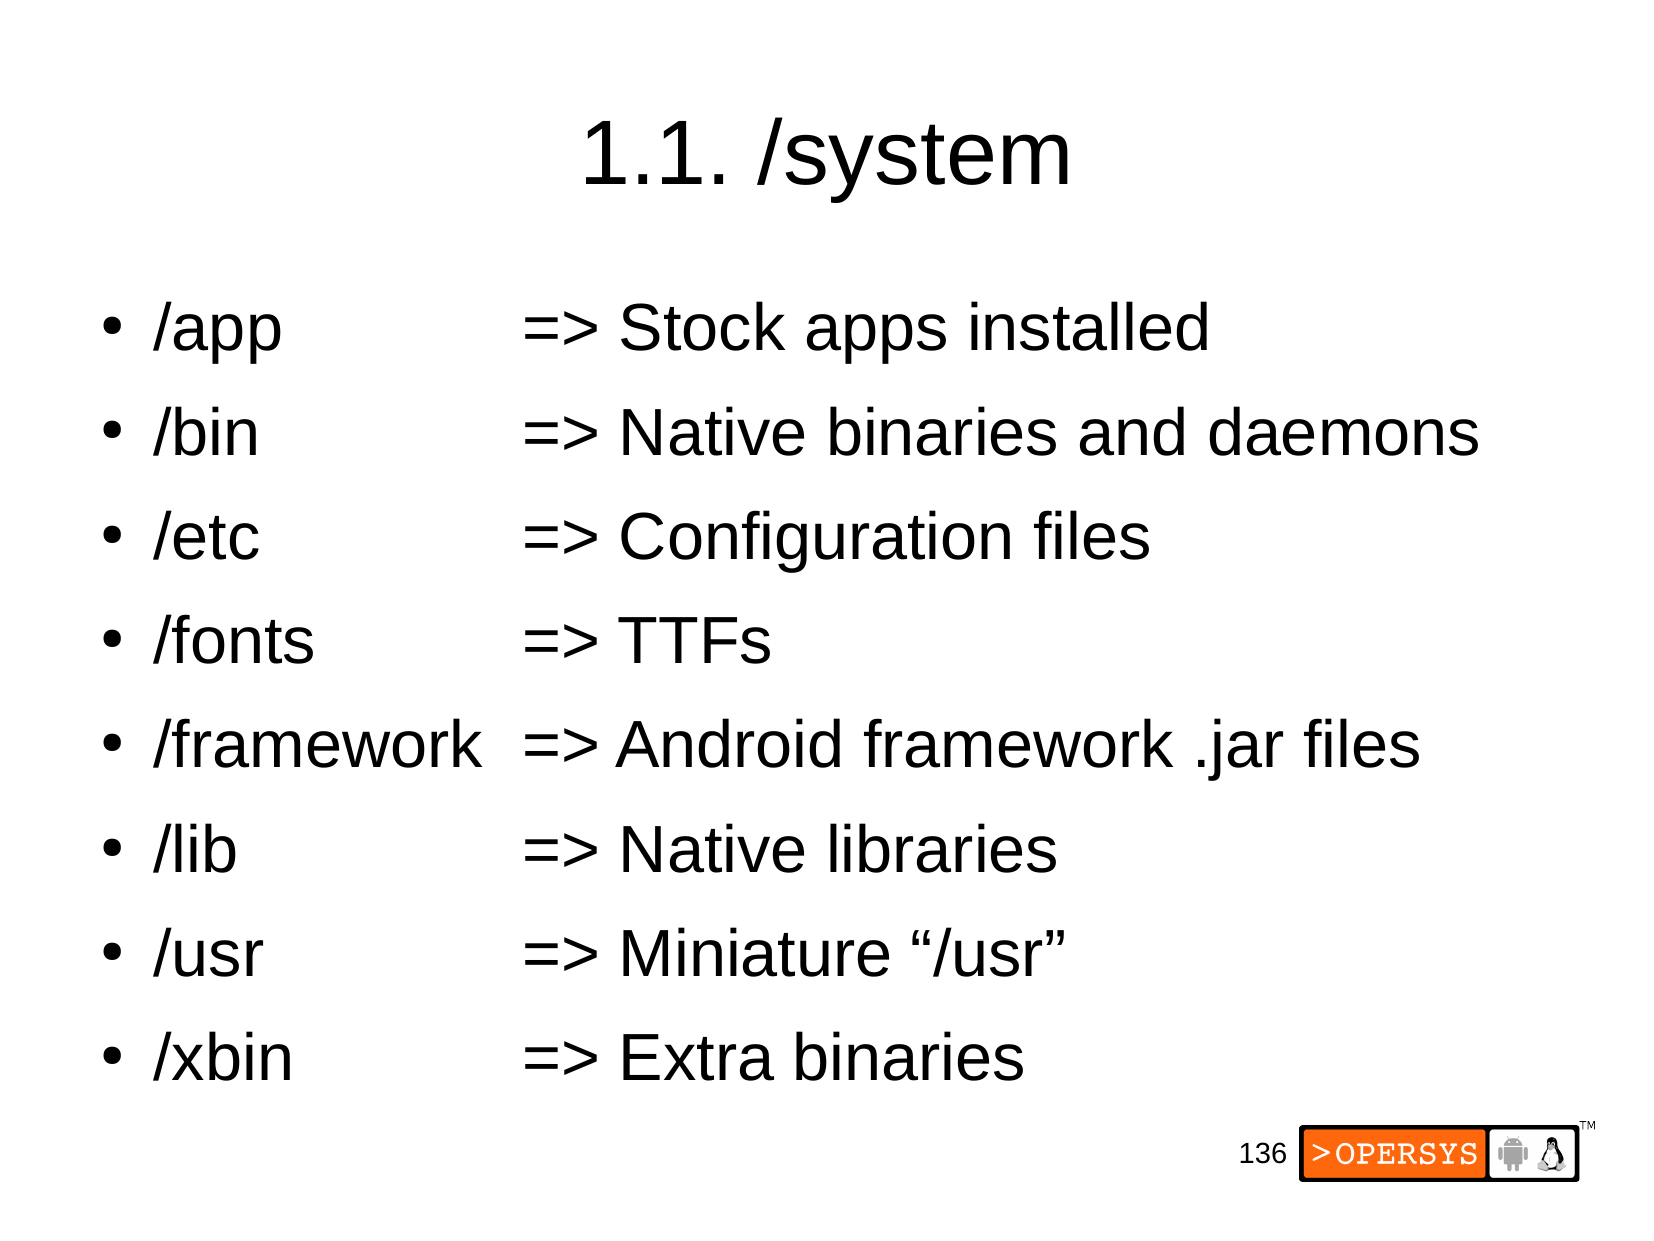

# 1.1. /system
/app				=> Stock apps installed
/bin				=> Native binaries and daemons
/etc				=> Configuration files
/fonts			=> TTFs
/framework	=> Android framework .jar files
/lib				=> Native libraries
/usr				=> Miniature “/usr”
/xbin				=> Extra binaries